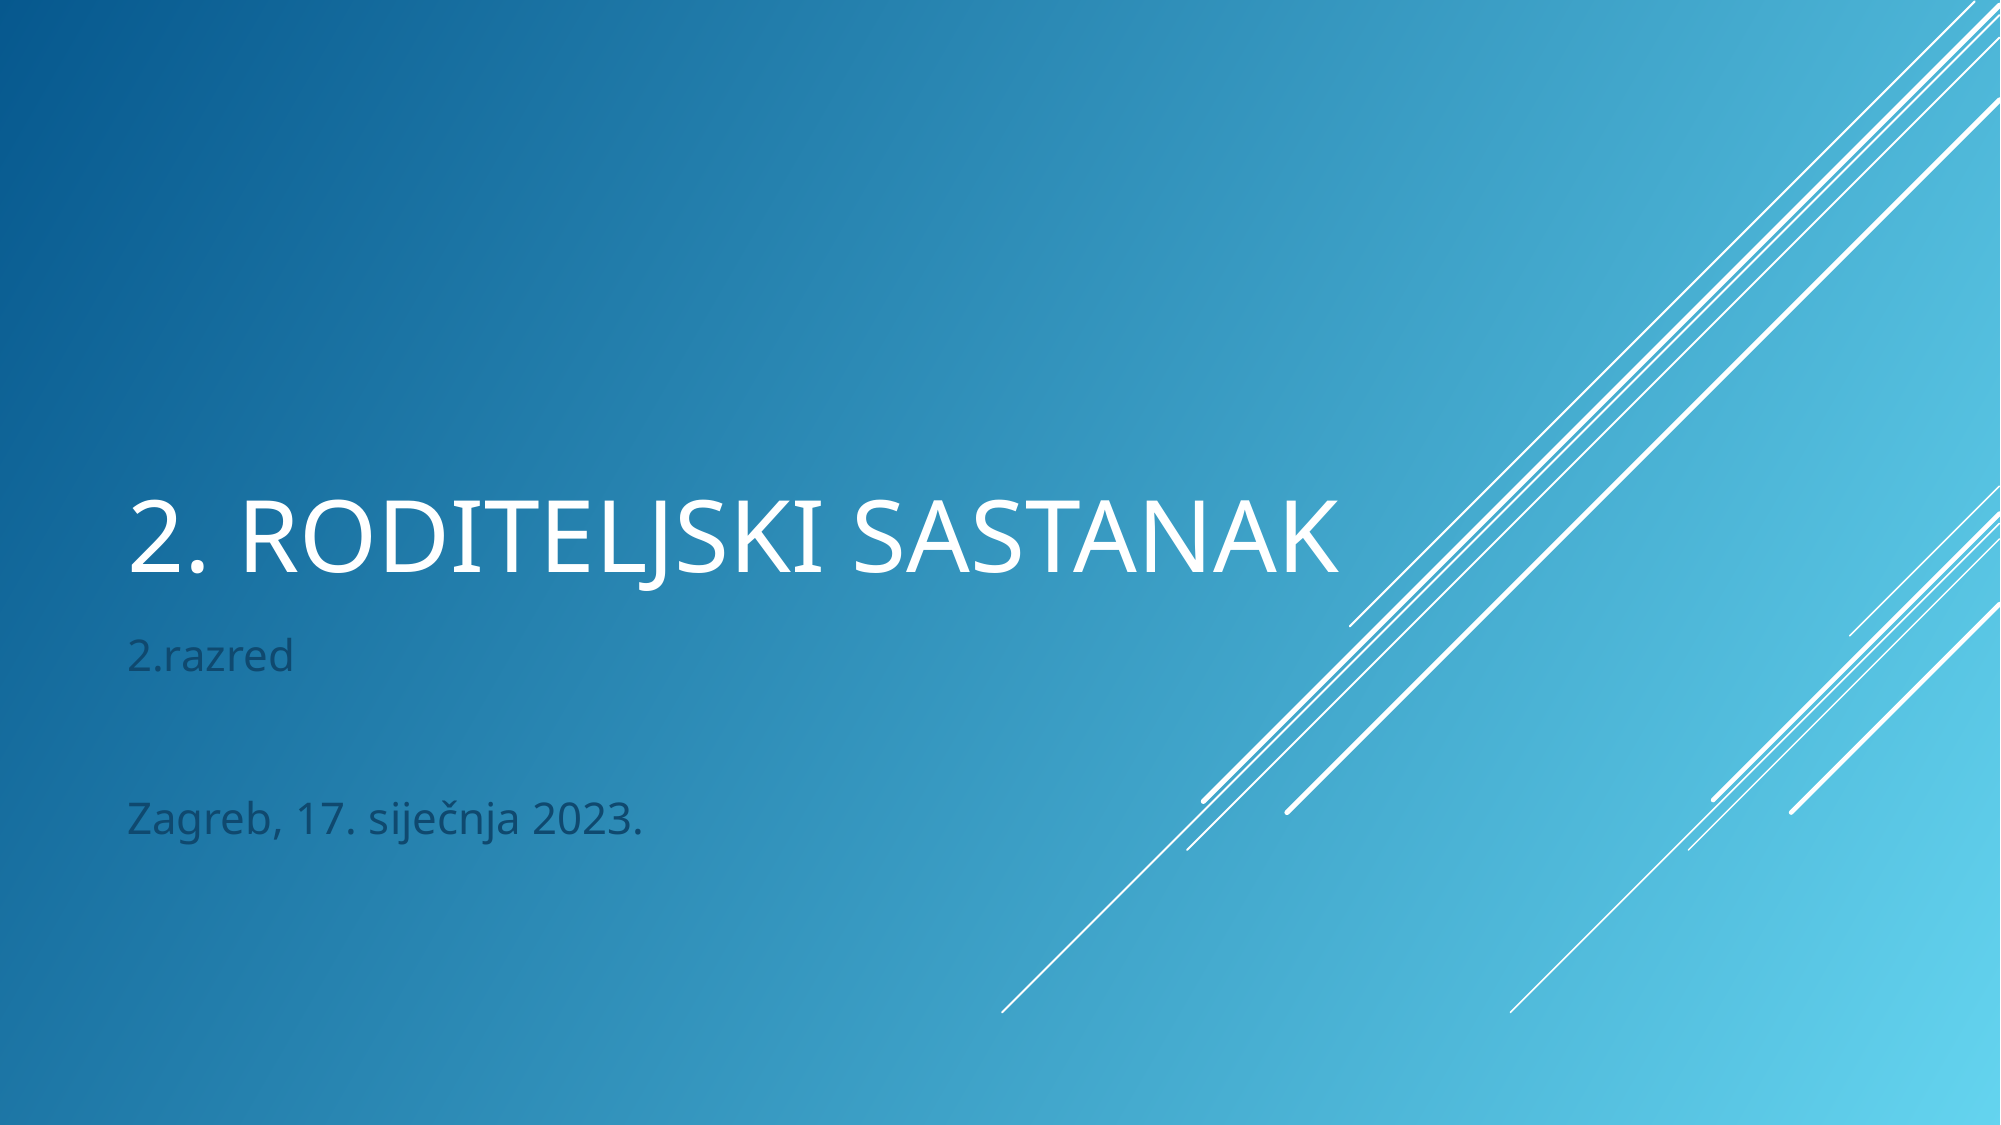

# 2. roditeljski sastanak
2.razred
Zagreb, 17. siječnja 2023.